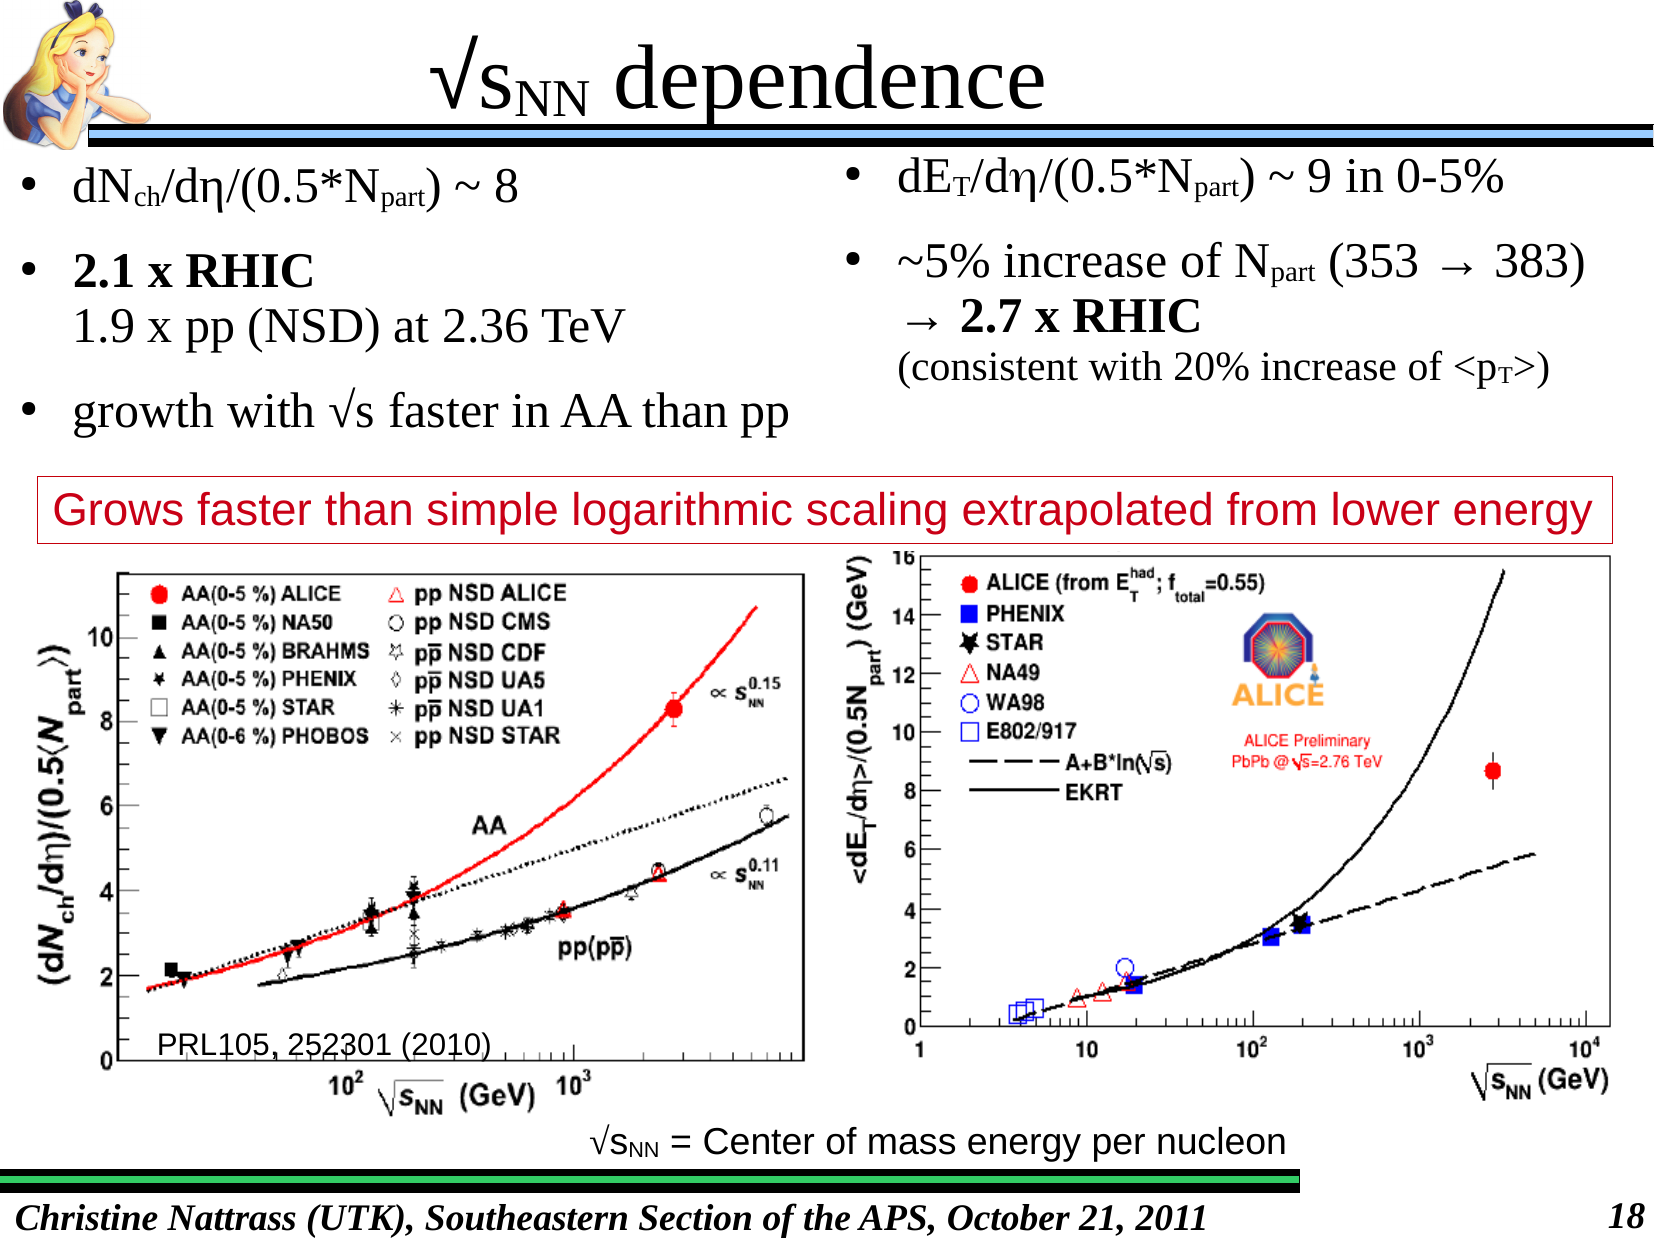

# √sNN dependence
dET/dh/(0.5*Npart) ~ 9 in 0-5%
~5% increase of Npart (353 → 383)
→ 2.7 x RHIC
(consistent with 20% increase of <pT>)
dNch/dη/(0.5*Npart) ~ 8
2.1 x RHIC
1.9 x pp (NSD) at 2.36 TeV
growth with √s faster in AA than pp
Grows faster than simple logarithmic scaling extrapolated from lower energy
PRC71:034908,2005
PRL105, 252301 (2010)
√sNN = Center of mass energy per nucleon
18